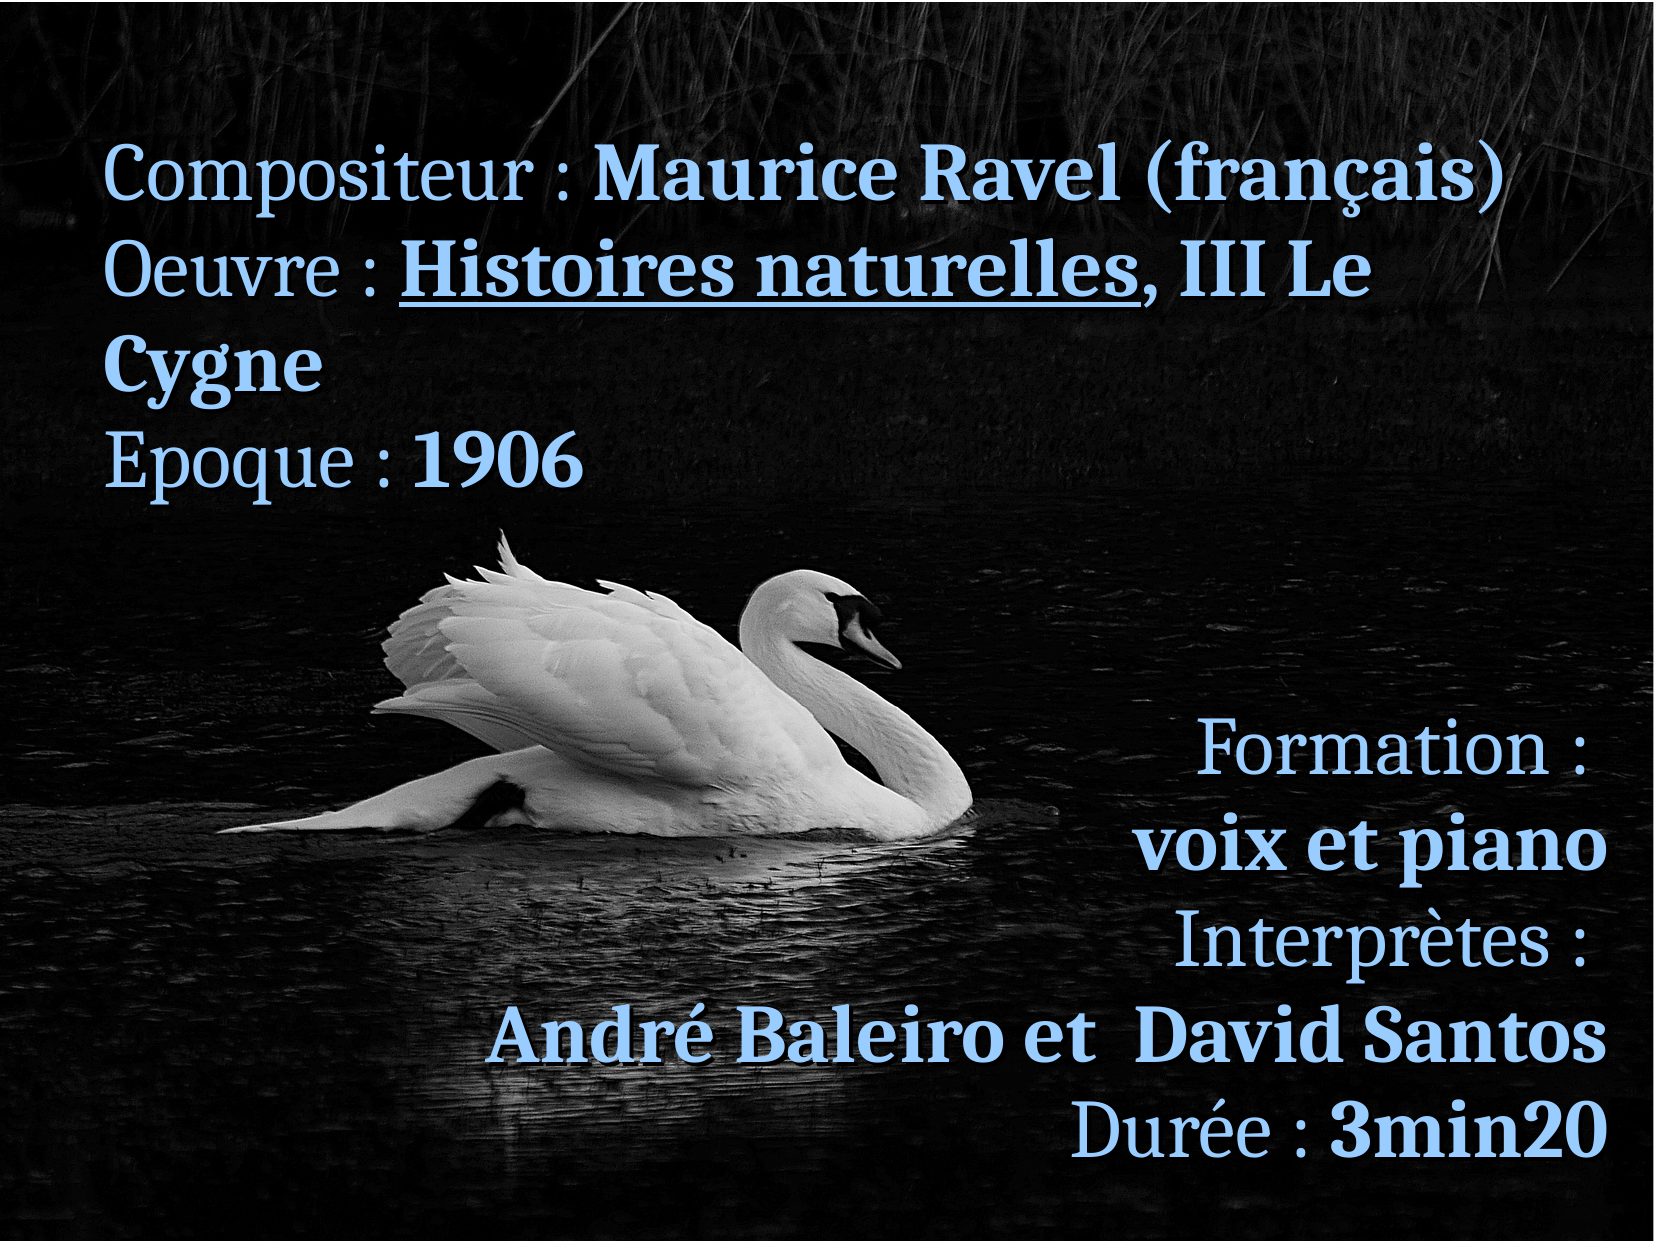

Compositeur : Maurice Ravel (français)
Oeuvre : Histoires naturelles, III Le Cygne
Epoque : 1906
Formation :
voix et piano
Interprètes :
André Baleiro et David Santos
Durée : 3min20